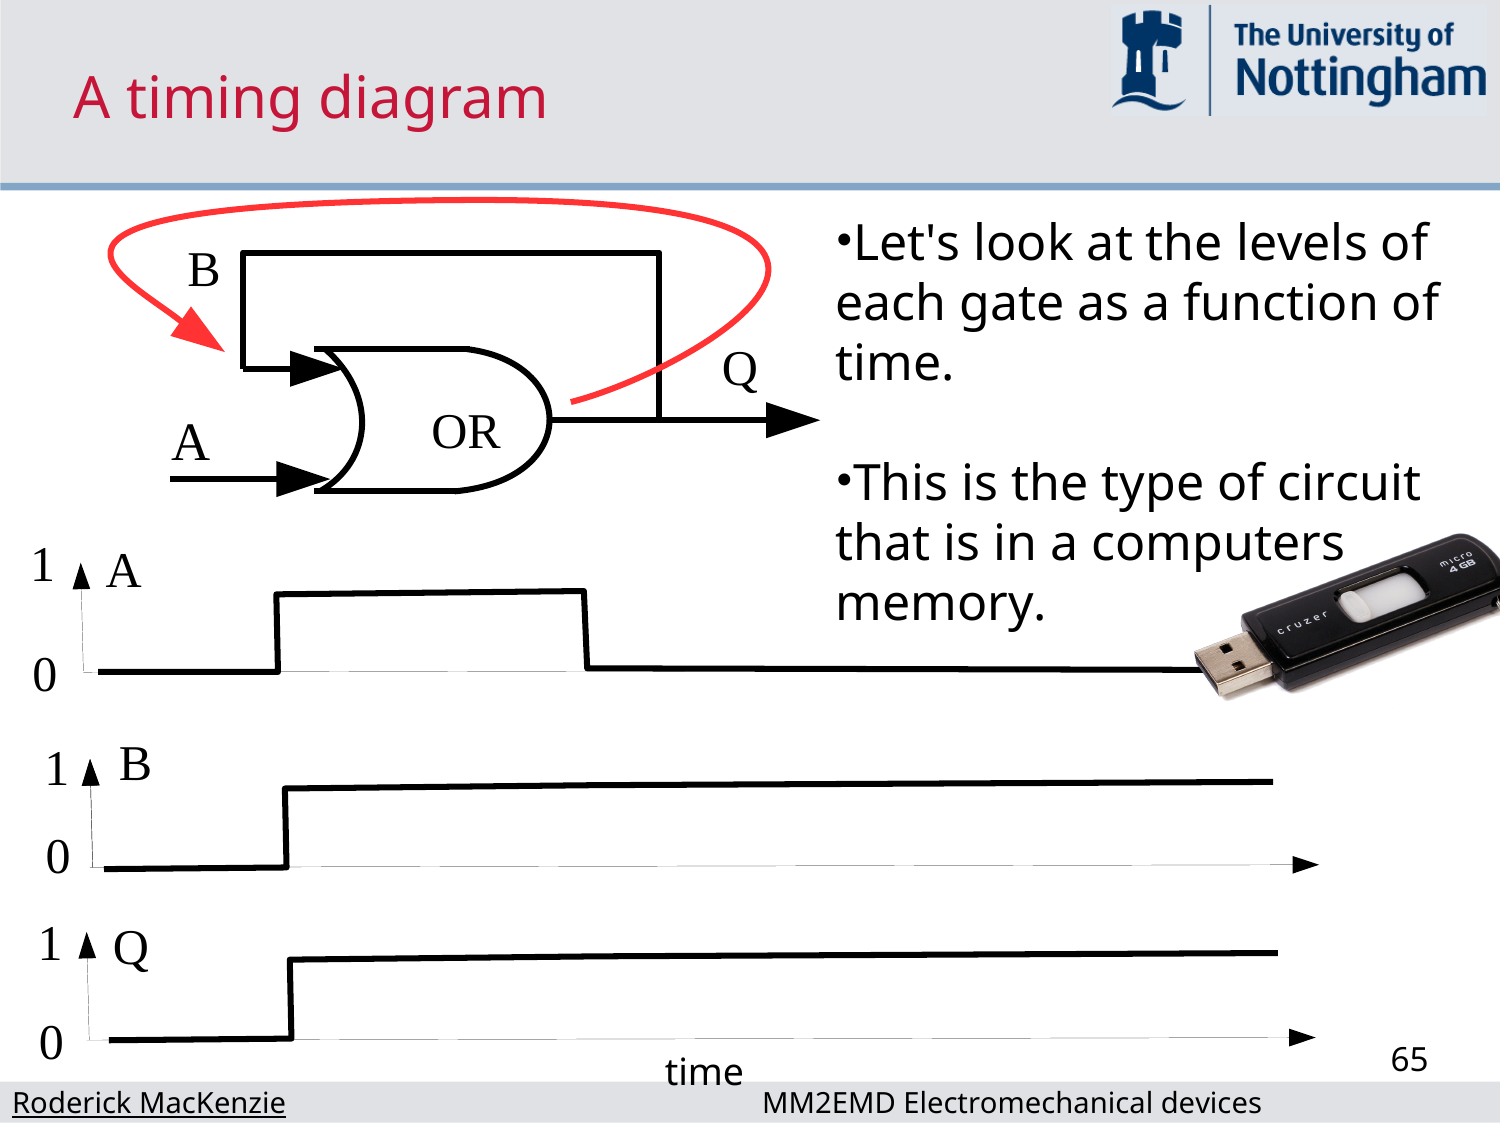

# A timing diagram
Let's look at the levels of each gate as a function of time.
This is the type of circuit that is in a computers memory.
B
Q
OR
A
1
A
0
B
1
0
1
Q
0
time